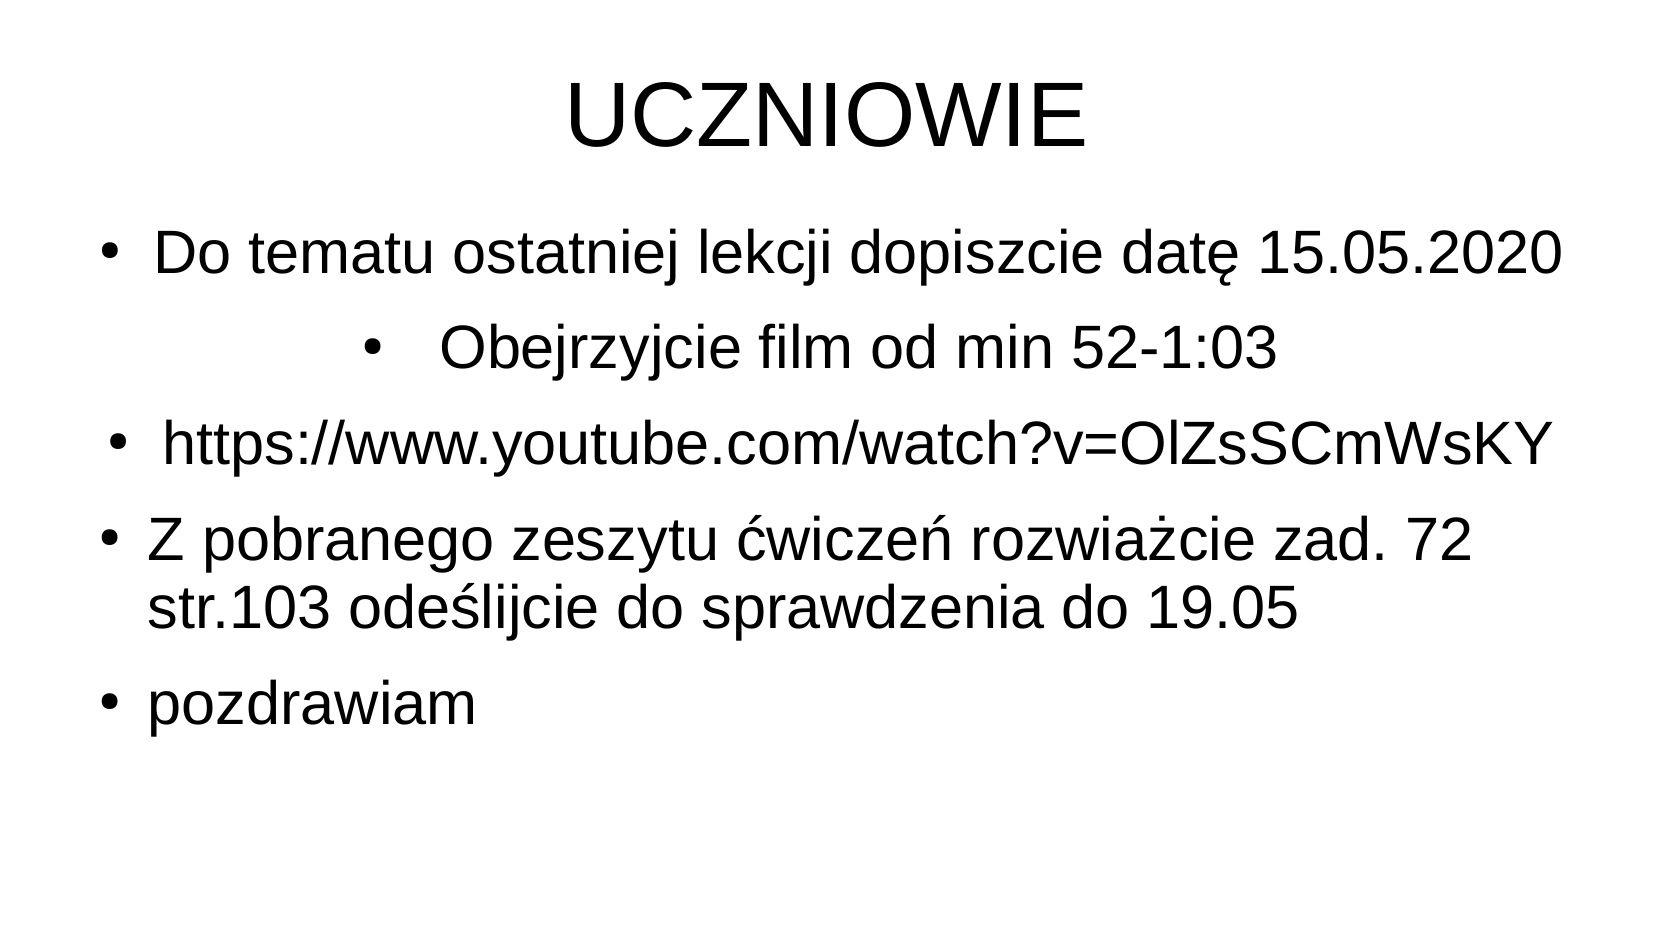

# UCZNIOWIE
Do tematu ostatniej lekcji dopiszcie datę 15.05.2020
Obejrzyjcie film od min 52-1:03
https://www.youtube.com/watch?v=OlZsSCmWsKY
Z pobranego zeszytu ćwiczeń rozwiażcie zad. 72 str.103 odeślijcie do sprawdzenia do 19.05
pozdrawiam